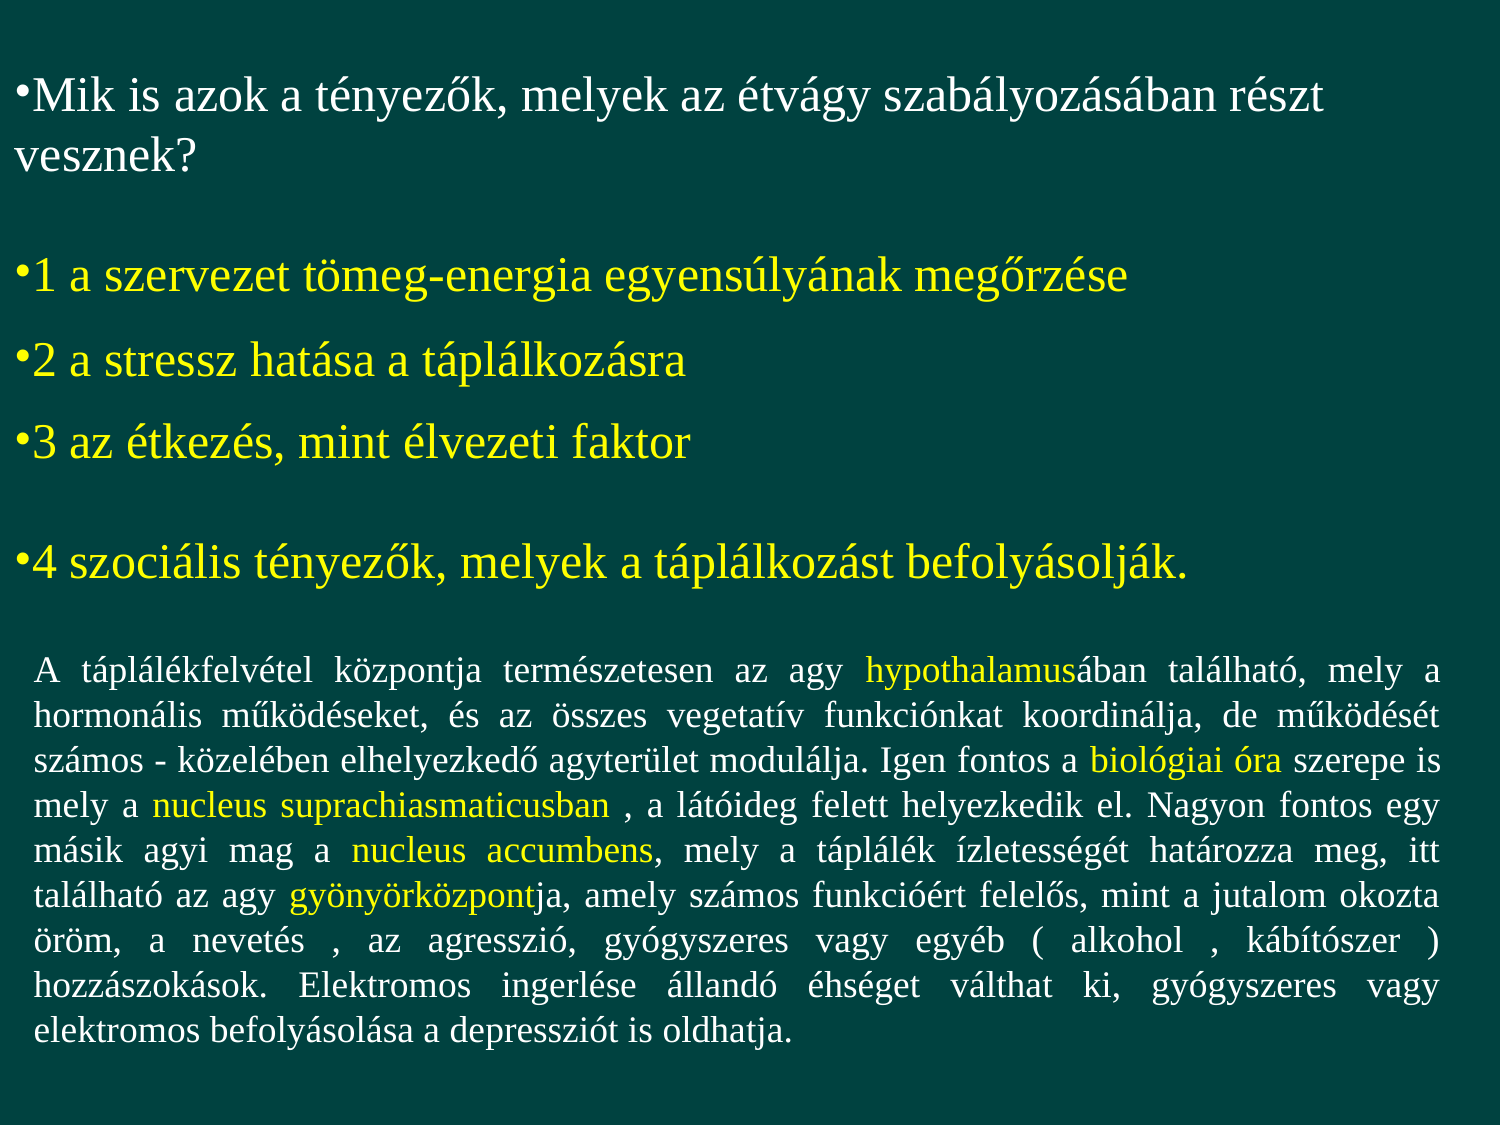

Mik is azok a tényezők, melyek az étvágy szabályozásában részt vesznek?
1 a szervezet tömeg-energia egyensúlyának megőrzése
2 a stressz hatása a táplálkozásra
3 az étkezés, mint élvezeti faktor
4 szociális tényezők, melyek a táplálkozást befolyásolják.
A táplálékfelvétel központja természetesen az agy hypothalamusában található, mely a hormonális működéseket, és az összes vegetatív funkciónkat koordinálja, de működését számos - közelében elhelyezkedő agyterület modulálja. Igen fontos a biológiai óra szerepe is mely a nucleus suprachiasmaticusban , a látóideg felett helyezkedik el. Nagyon fontos egy másik agyi mag a nucleus accumbens, mely a táplálék ízletességét határozza meg, itt található az agy gyönyörközpontja, amely számos funkcióért felelős, mint a jutalom okozta öröm, a nevetés , az agresszió, gyógyszeres vagy egyéb ( alkohol , kábítószer ) hozzászokások. Elektromos ingerlése állandó éhséget válthat ki, gyógyszeres vagy elektromos befolyásolása a depressziót is oldhatja.